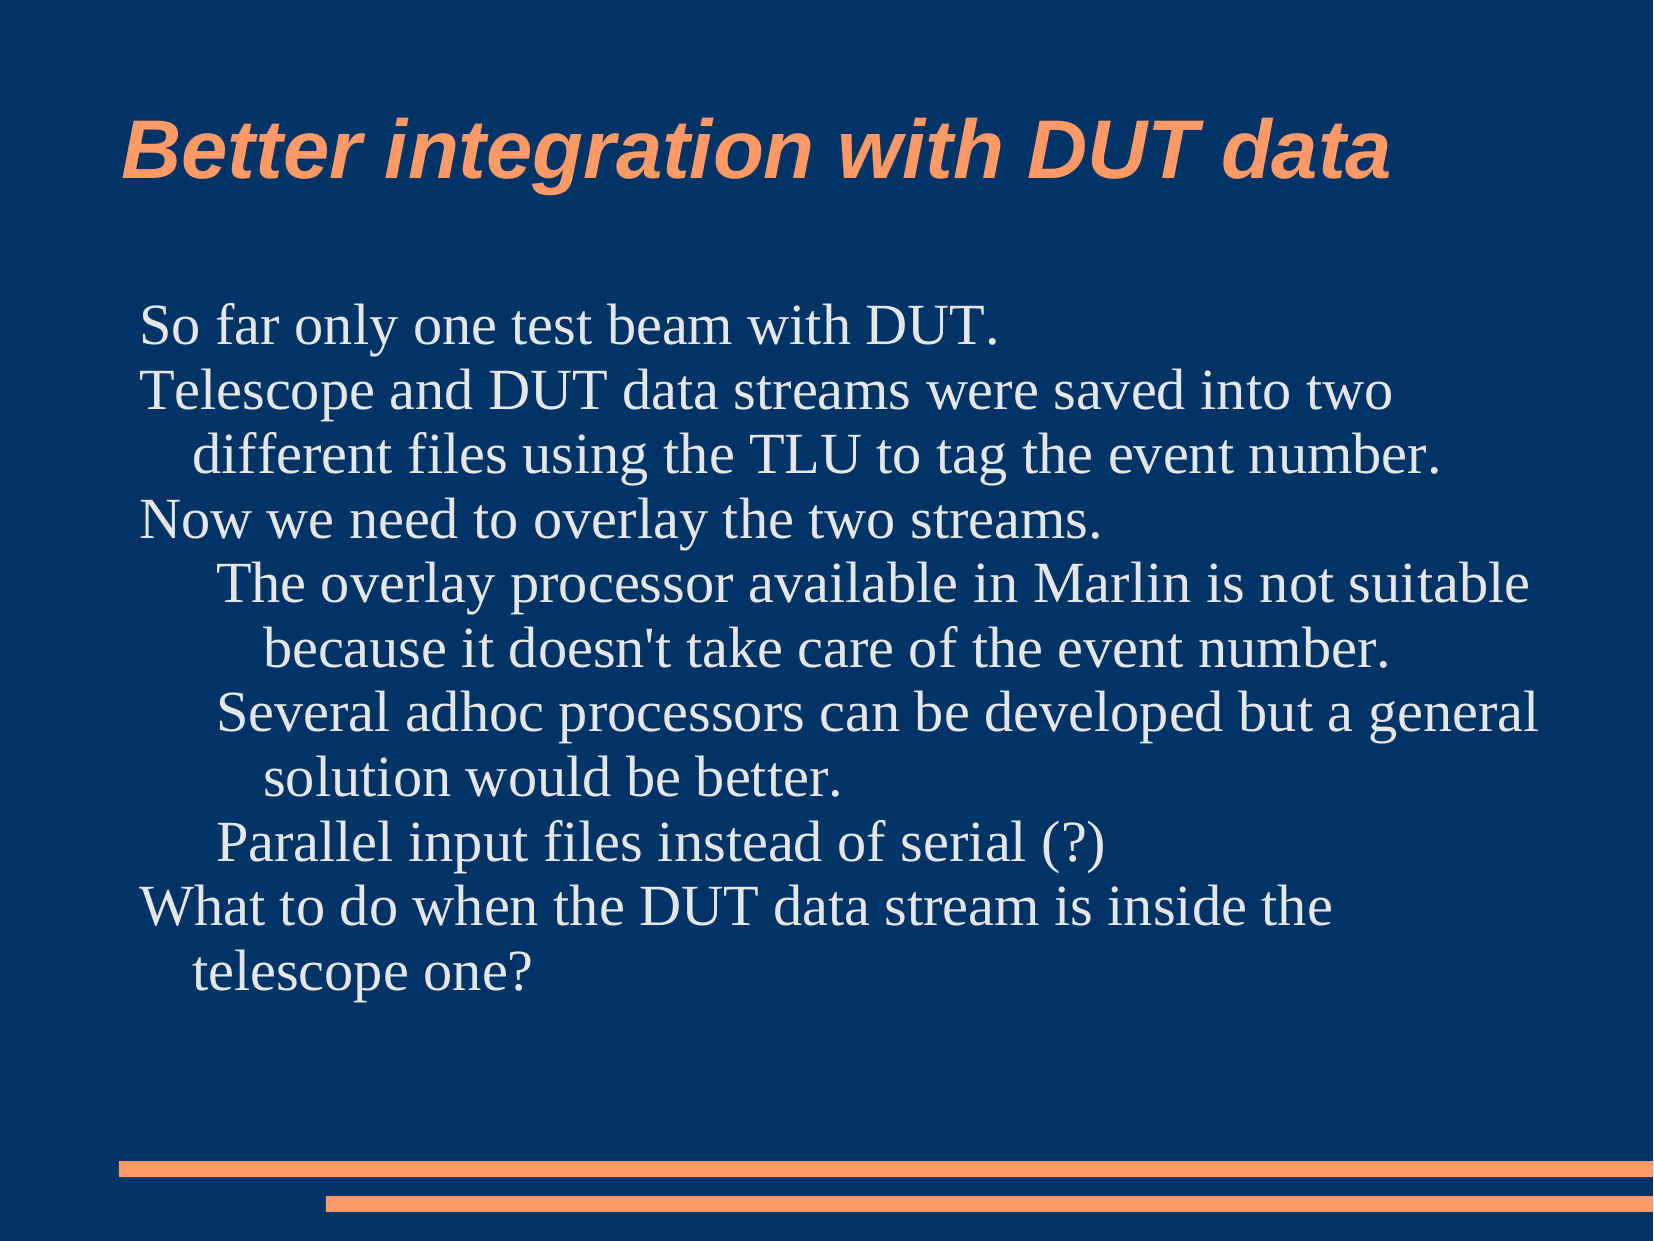

# Better integration with DUT data
So far only one test beam with DUT.
Telescope and DUT data streams were saved into two different files using the TLU to tag the event number.
Now we need to overlay the two streams.
The overlay processor available in Marlin is not suitable because it doesn't take care of the event number.
Several adhoc processors can be developed but a general solution would be better.
Parallel input files instead of serial (?)
What to do when the DUT data stream is inside the telescope one?